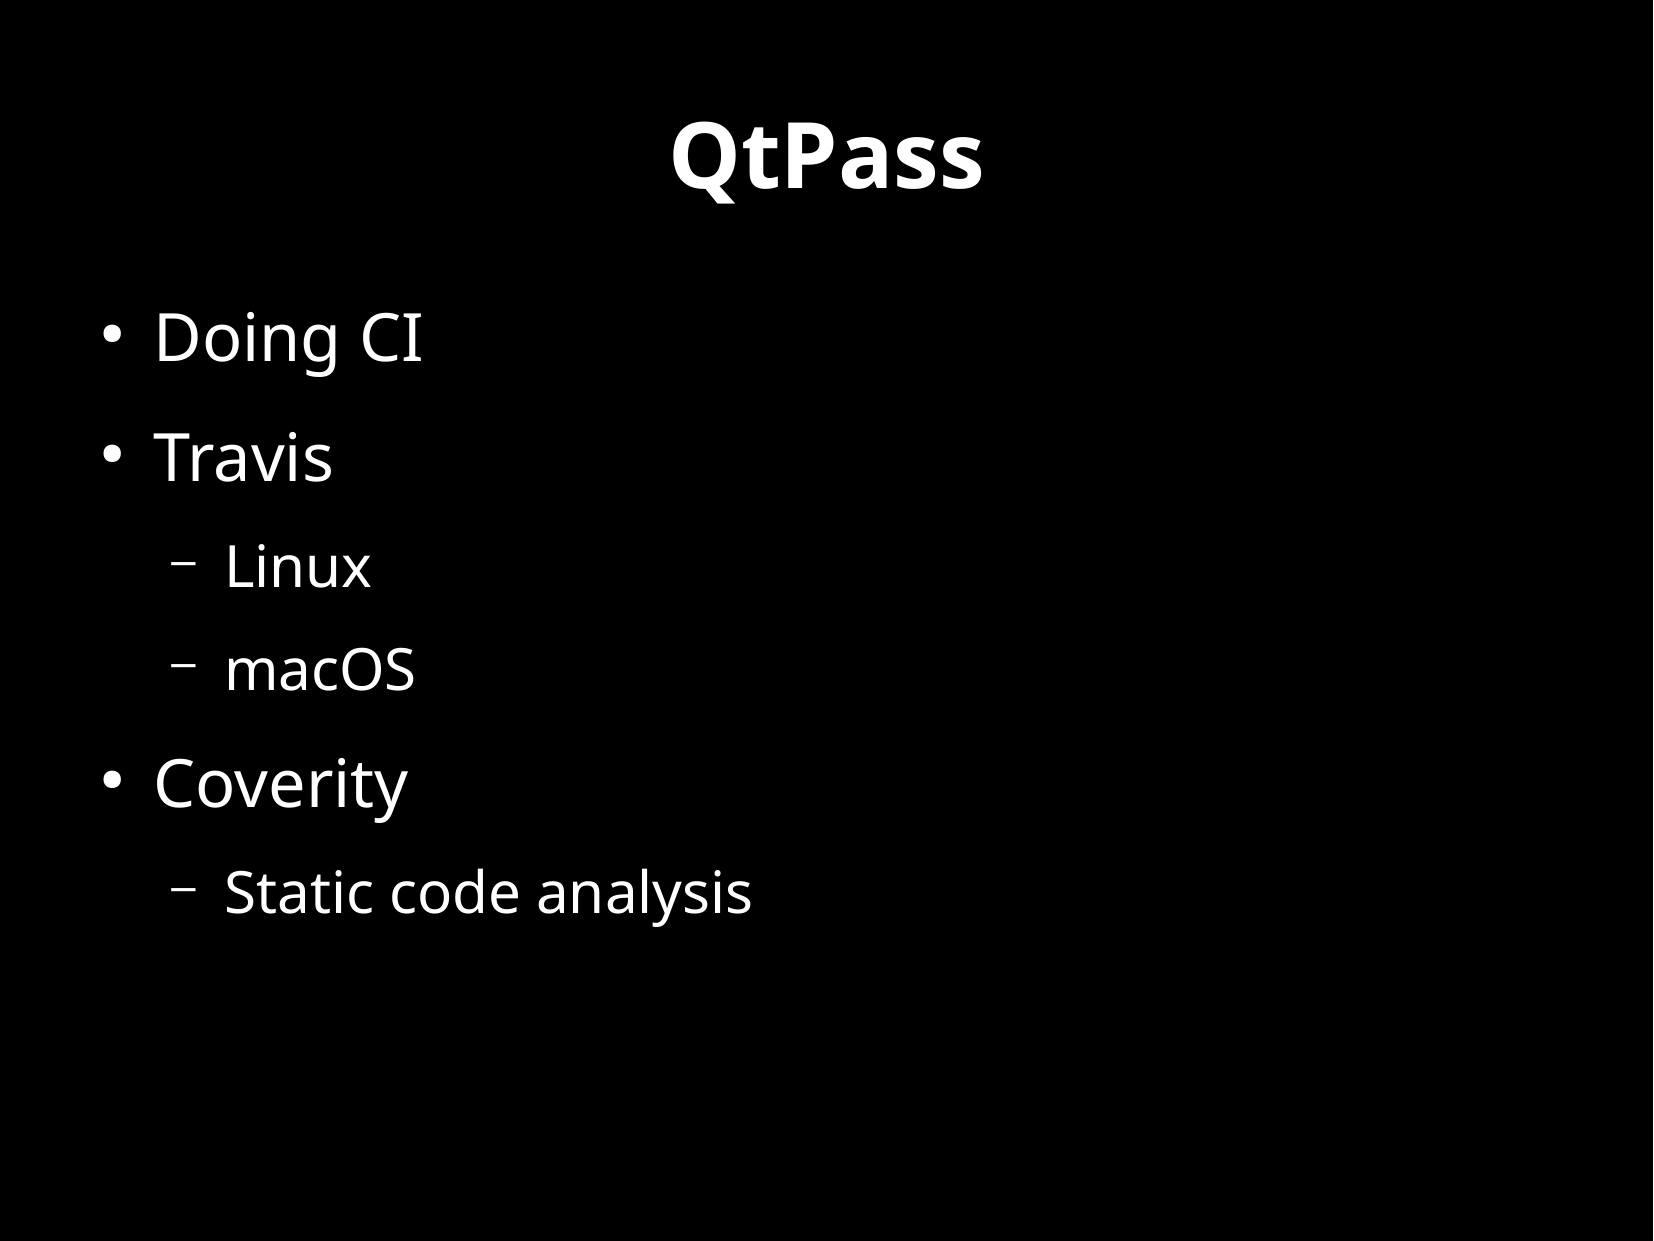

# QtPass
Doing CI
Travis
Linux
macOS
Coverity
Static code analysis